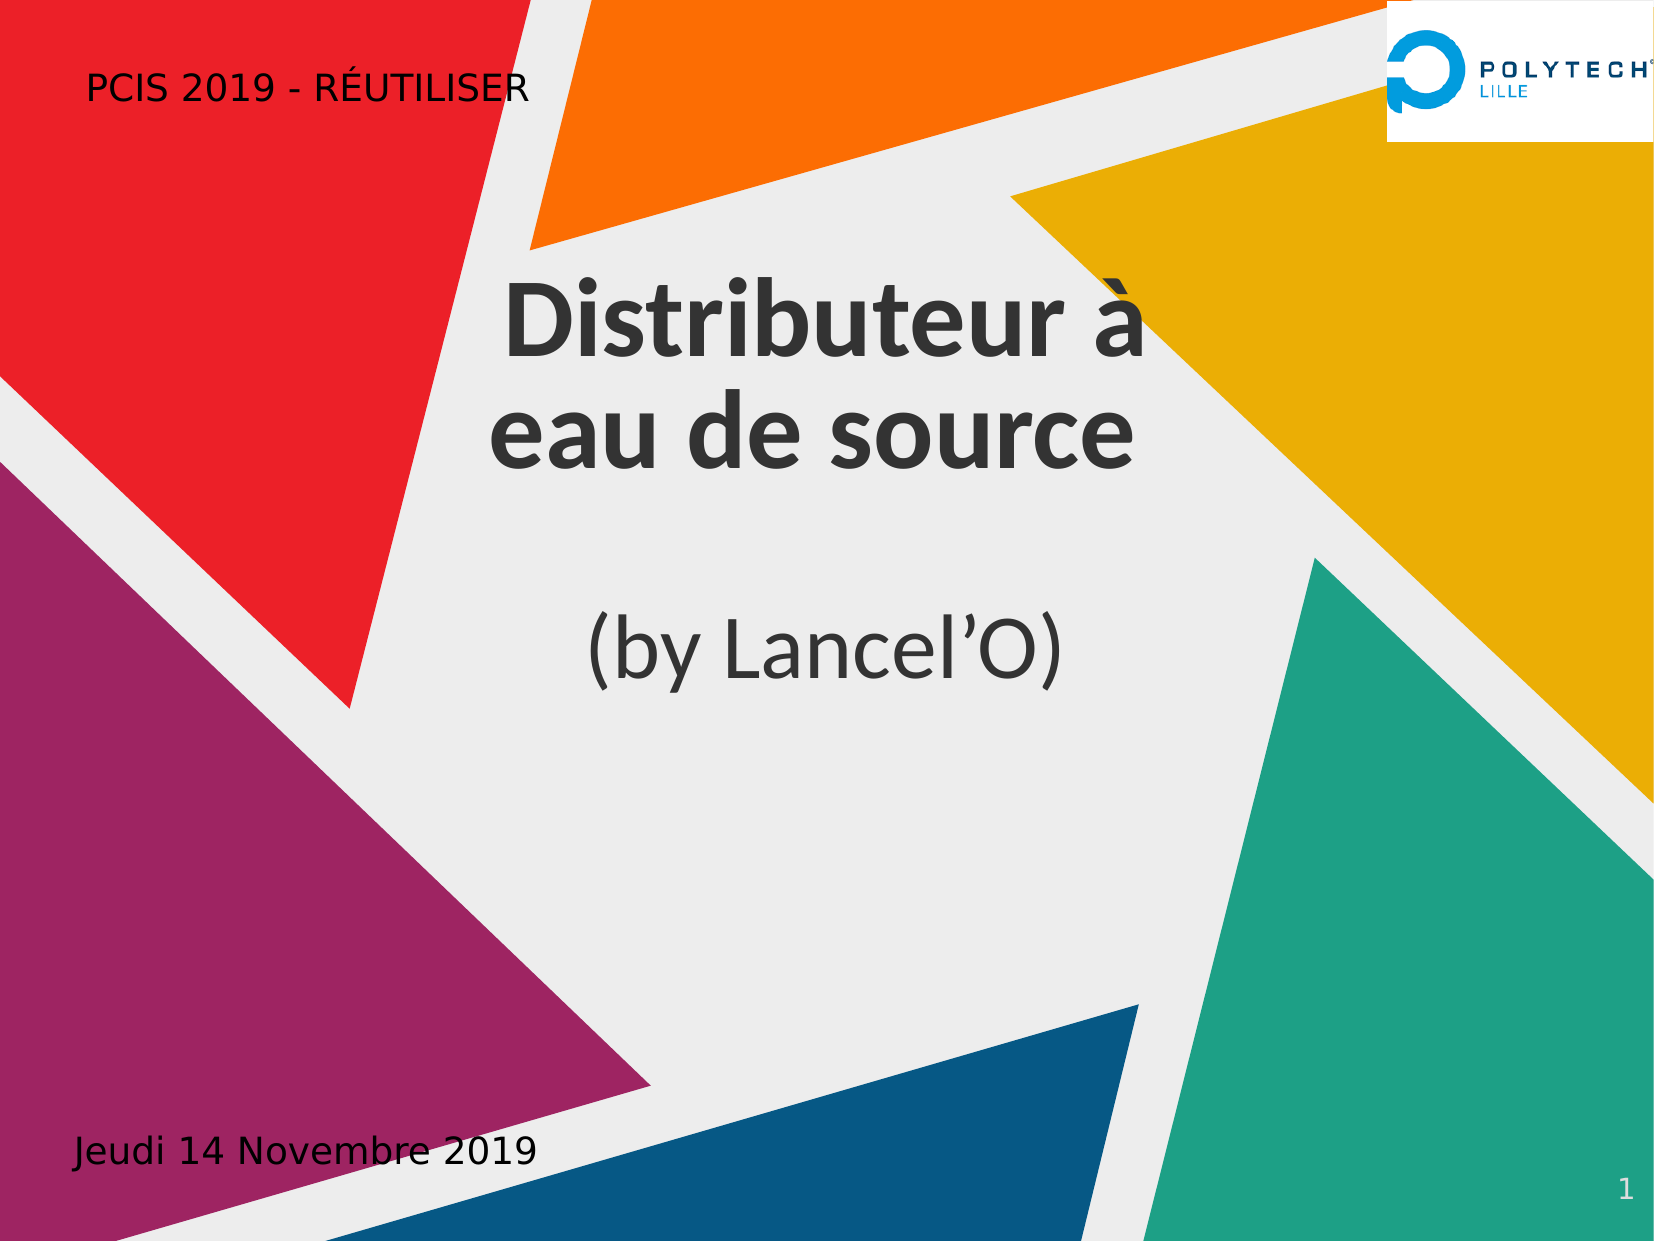

PCIS 2019 - RÉUTILISER
# Distributeur à eau de source (by Lancel’O)
Jeudi 14 Novembre 2019
1